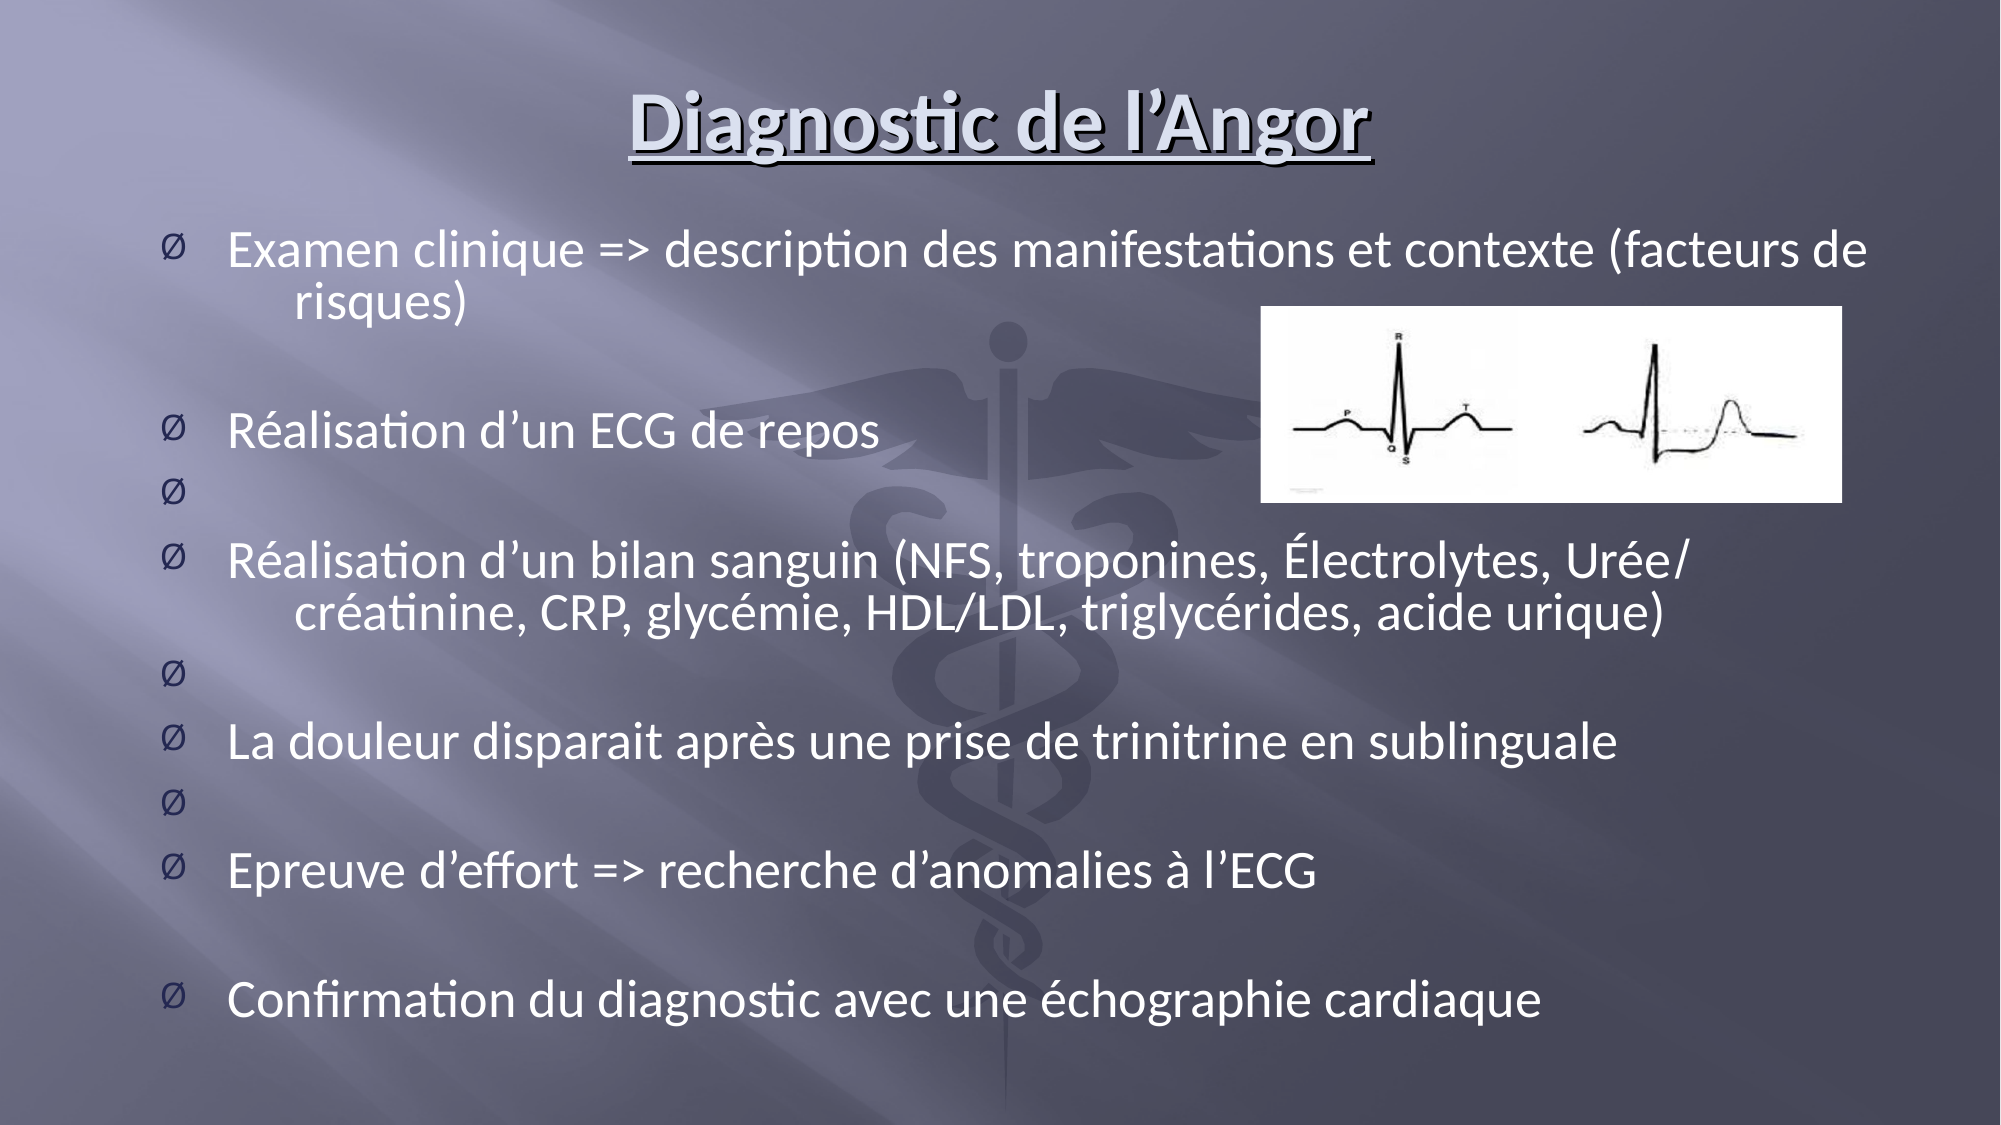

Diagnostic de l’Angor
# Examen clinique => description des manifestations et contexte (facteurs de risques)
Réalisation d’un ECG de repos
Réalisation d’un bilan sanguin (NFS, troponines, Électrolytes, Urée créatinine, CRP, glycémie, HDL/LDL, triglycérides, acide urique)
La douleur disparait après une prise de trinitrine en sublinguale
Epreuve d’effort => recherche d’anomalies à l’ECG
Confirmation du diagnostic avec une échographie cardiaque